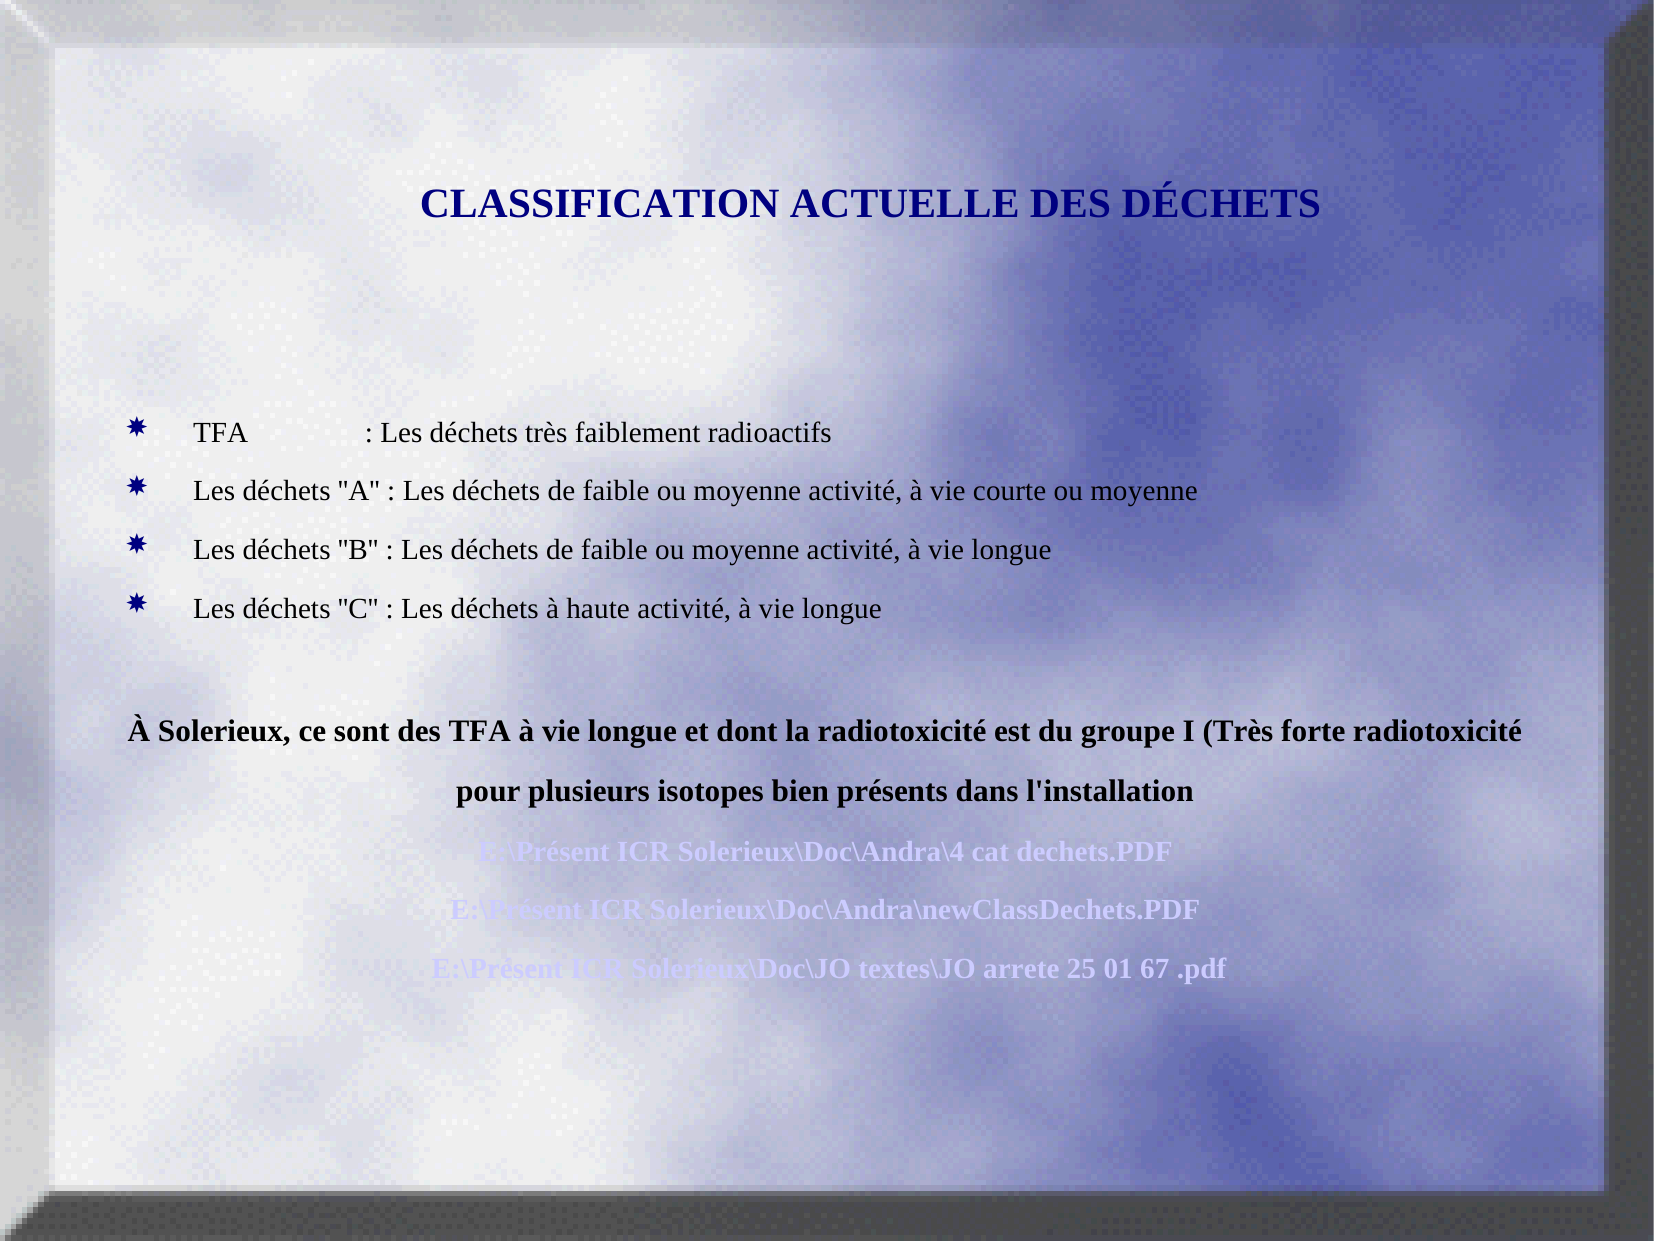

# CLASSIFICATION ACTUELLE DES DÉCHETS
TFA 		 : Les déchets très faiblement radioactifs
Les déchets ''A'' : Les déchets de faible ou moyenne activité, à vie courte ou moyenne
Les déchets ''B'' : Les déchets de faible ou moyenne activité, à vie longue
Les déchets ''C'' : Les déchets à haute activité, à vie longue
À Solerieux, ce sont des TFA à vie longue et dont la radiotoxicité est du groupe I (Très forte radiotoxicité
pour plusieurs isotopes bien présents dans l'installation
E:\Présent ICR Solerieux\Doc\Andra\4 cat dechets.PDF
E:\Présent ICR Solerieux\Doc\Andra\newClassDechets.PDF
 E:\Présent ICR Solerieux\Doc\JO textes\JO arrete 25 01 67 .pdf